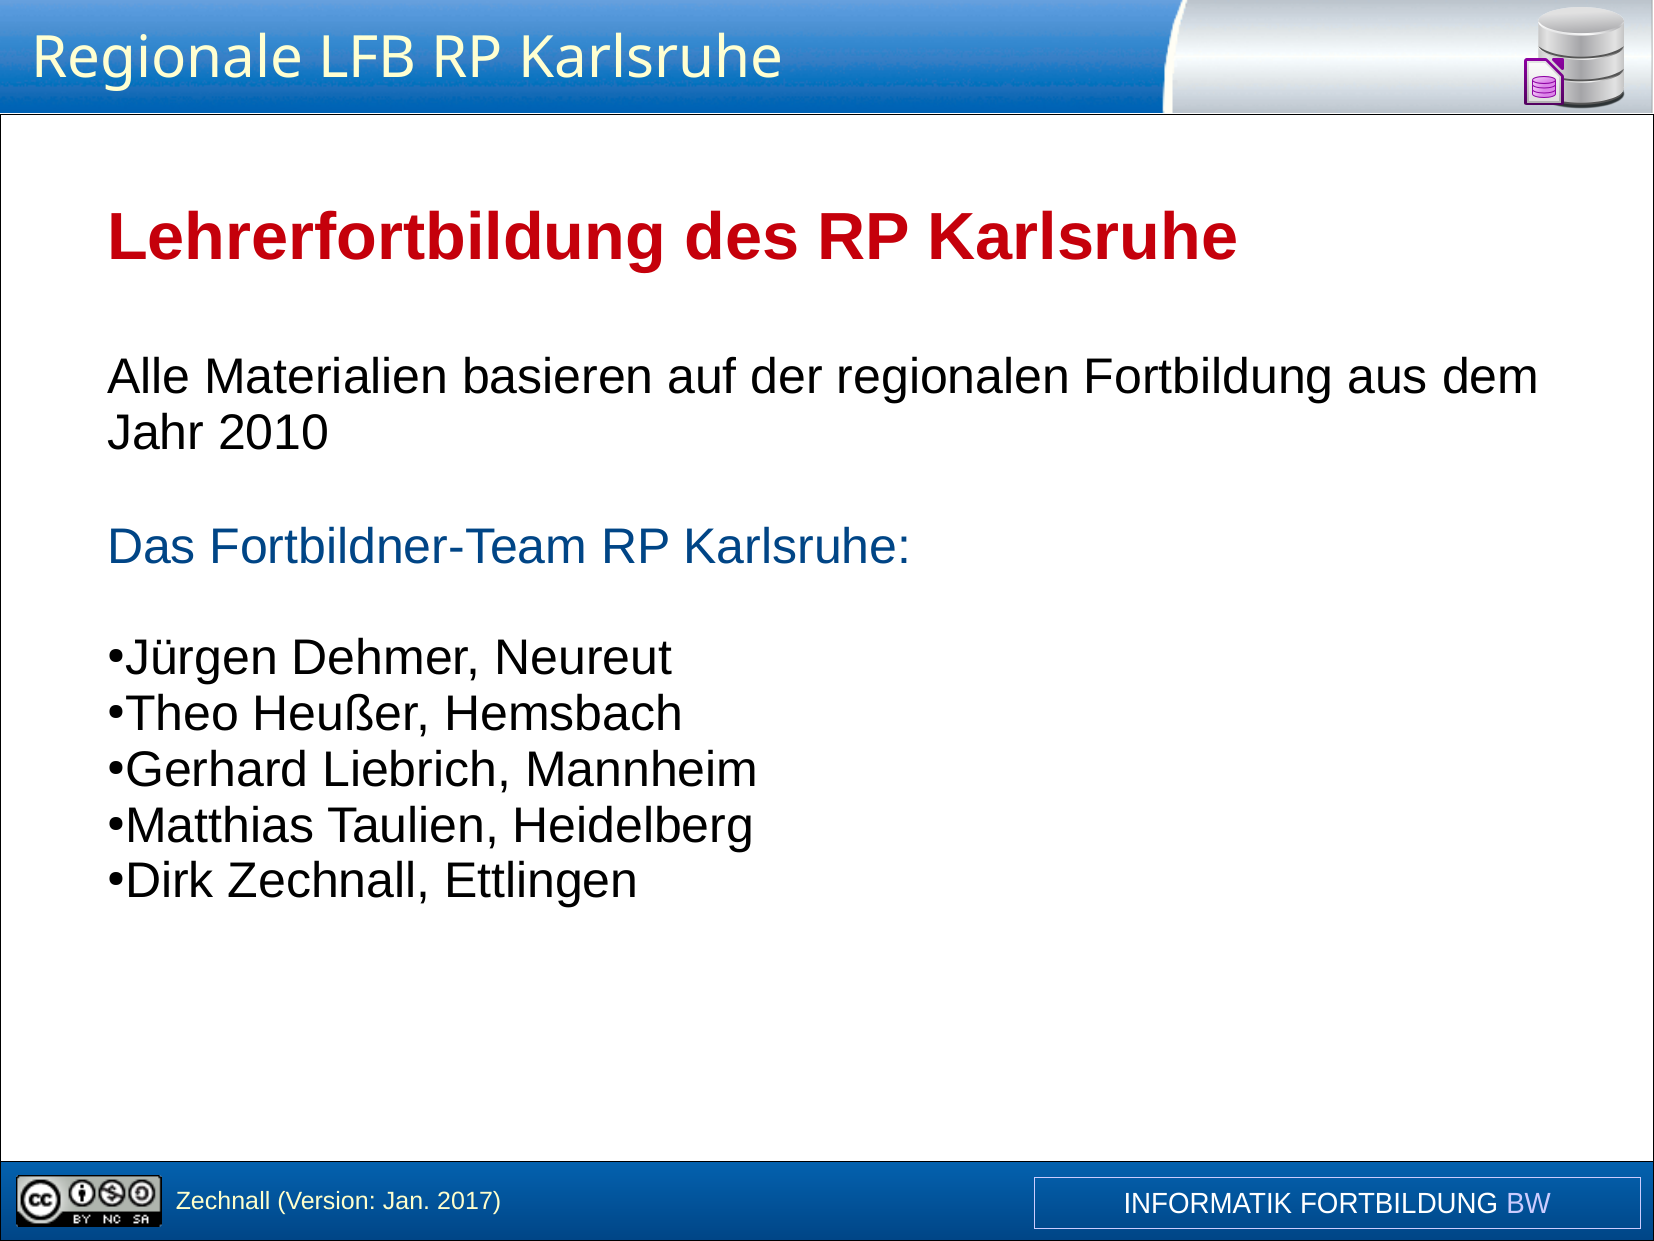

# Regionale LFB RP Karlsruhe
Lehrerfortbildung des RP Karlsruhe
Alle Materialien basieren auf der regionalen Fortbildung aus dem Jahr 2010
Das Fortbildner-Team RP Karlsruhe:
Jürgen Dehmer, Neureut
Theo Heußer, Hemsbach
Gerhard Liebrich, Mannheim
Matthias Taulien, Heidelberg
Dirk Zechnall, Ettlingen